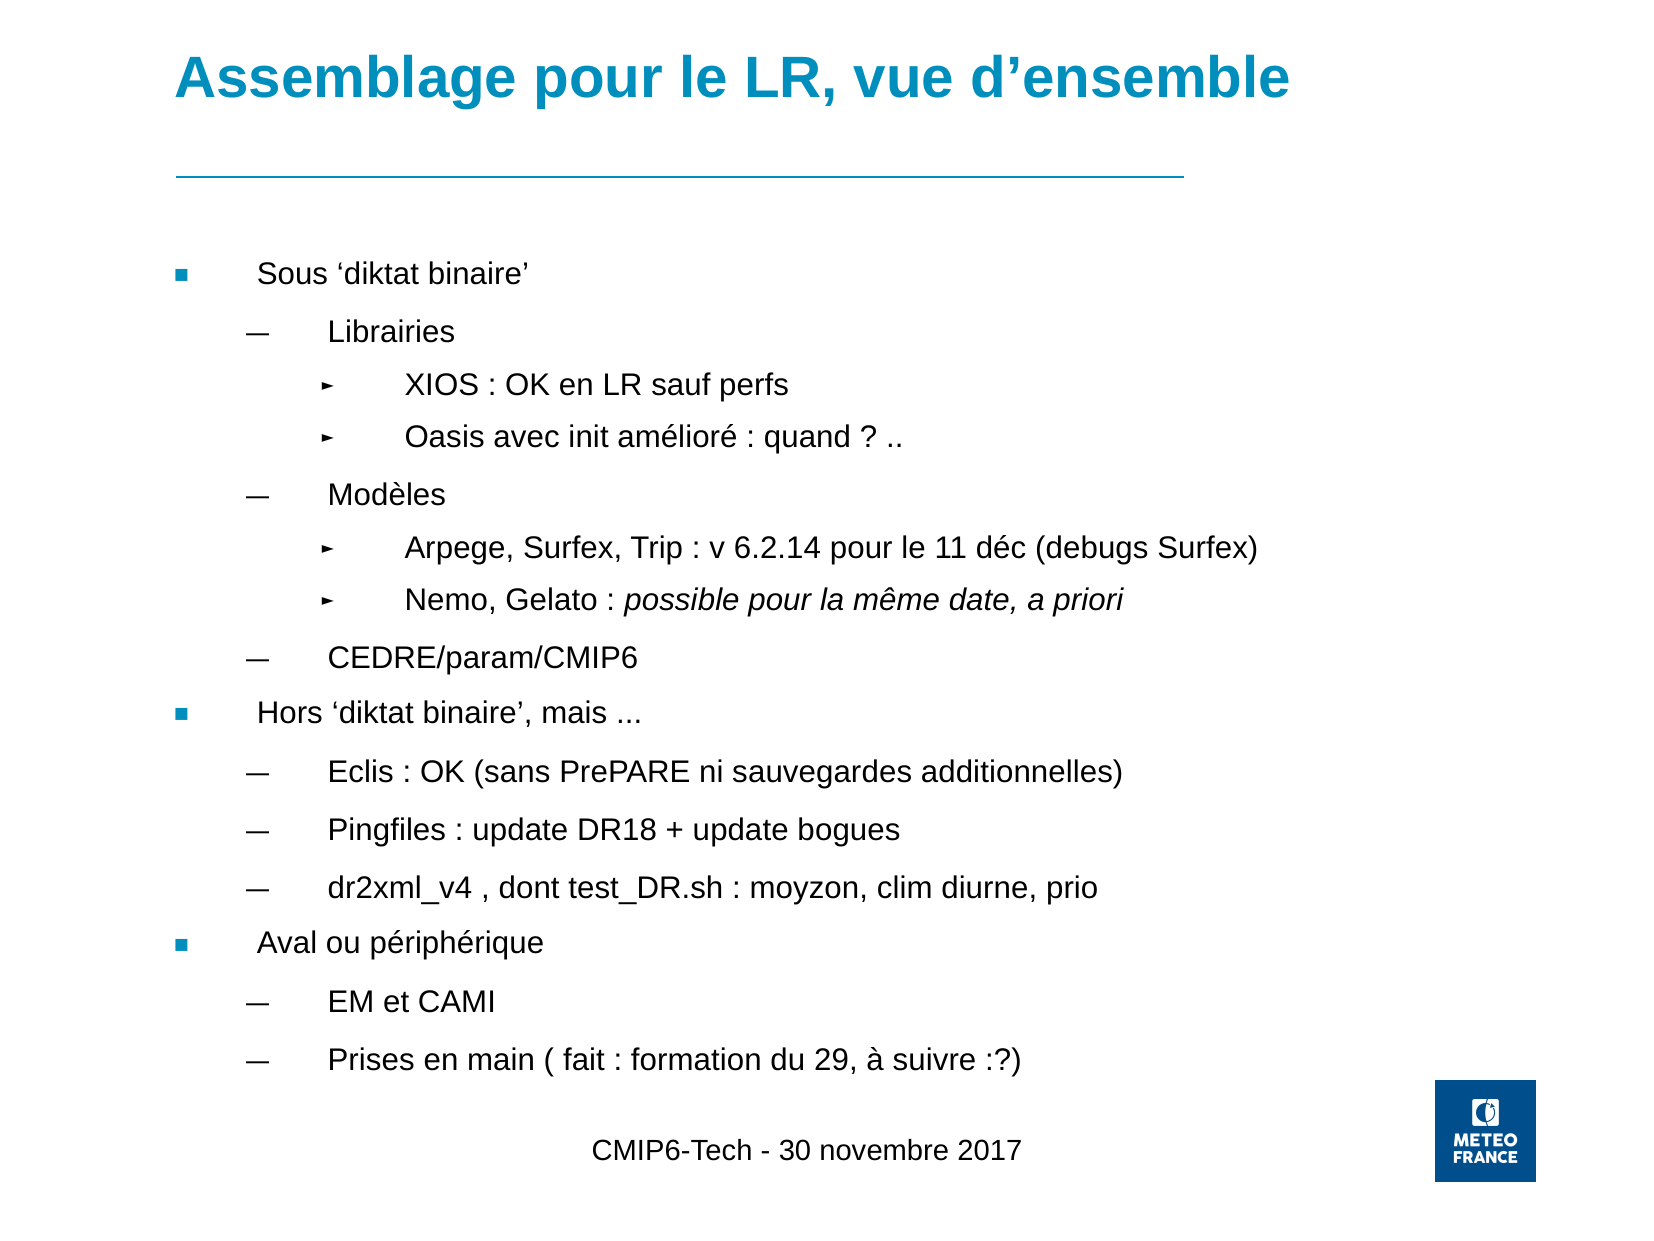

# Assemblage pour le LR, vue d’ensemble
Sous ‘diktat binaire’
Librairies
XIOS : OK en LR sauf perfs
Oasis avec init amélioré : quand ? ..
Modèles
Arpege, Surfex, Trip : v 6.2.14 pour le 11 déc (debugs Surfex)
Nemo, Gelato : possible pour la même date, a priori
CEDRE/param/CMIP6
Hors ‘diktat binaire’, mais ...
Eclis : OK (sans PrePARE ni sauvegardes additionnelles)
Pingfiles : update DR18 + update bogues
dr2xml_v4 , dont test_DR.sh : moyzon, clim diurne, prio
Aval ou périphérique
EM et CAMI
Prises en main ( fait : formation du 29, à suivre :?)
CMIP6-Tech - 30 novembre 2017